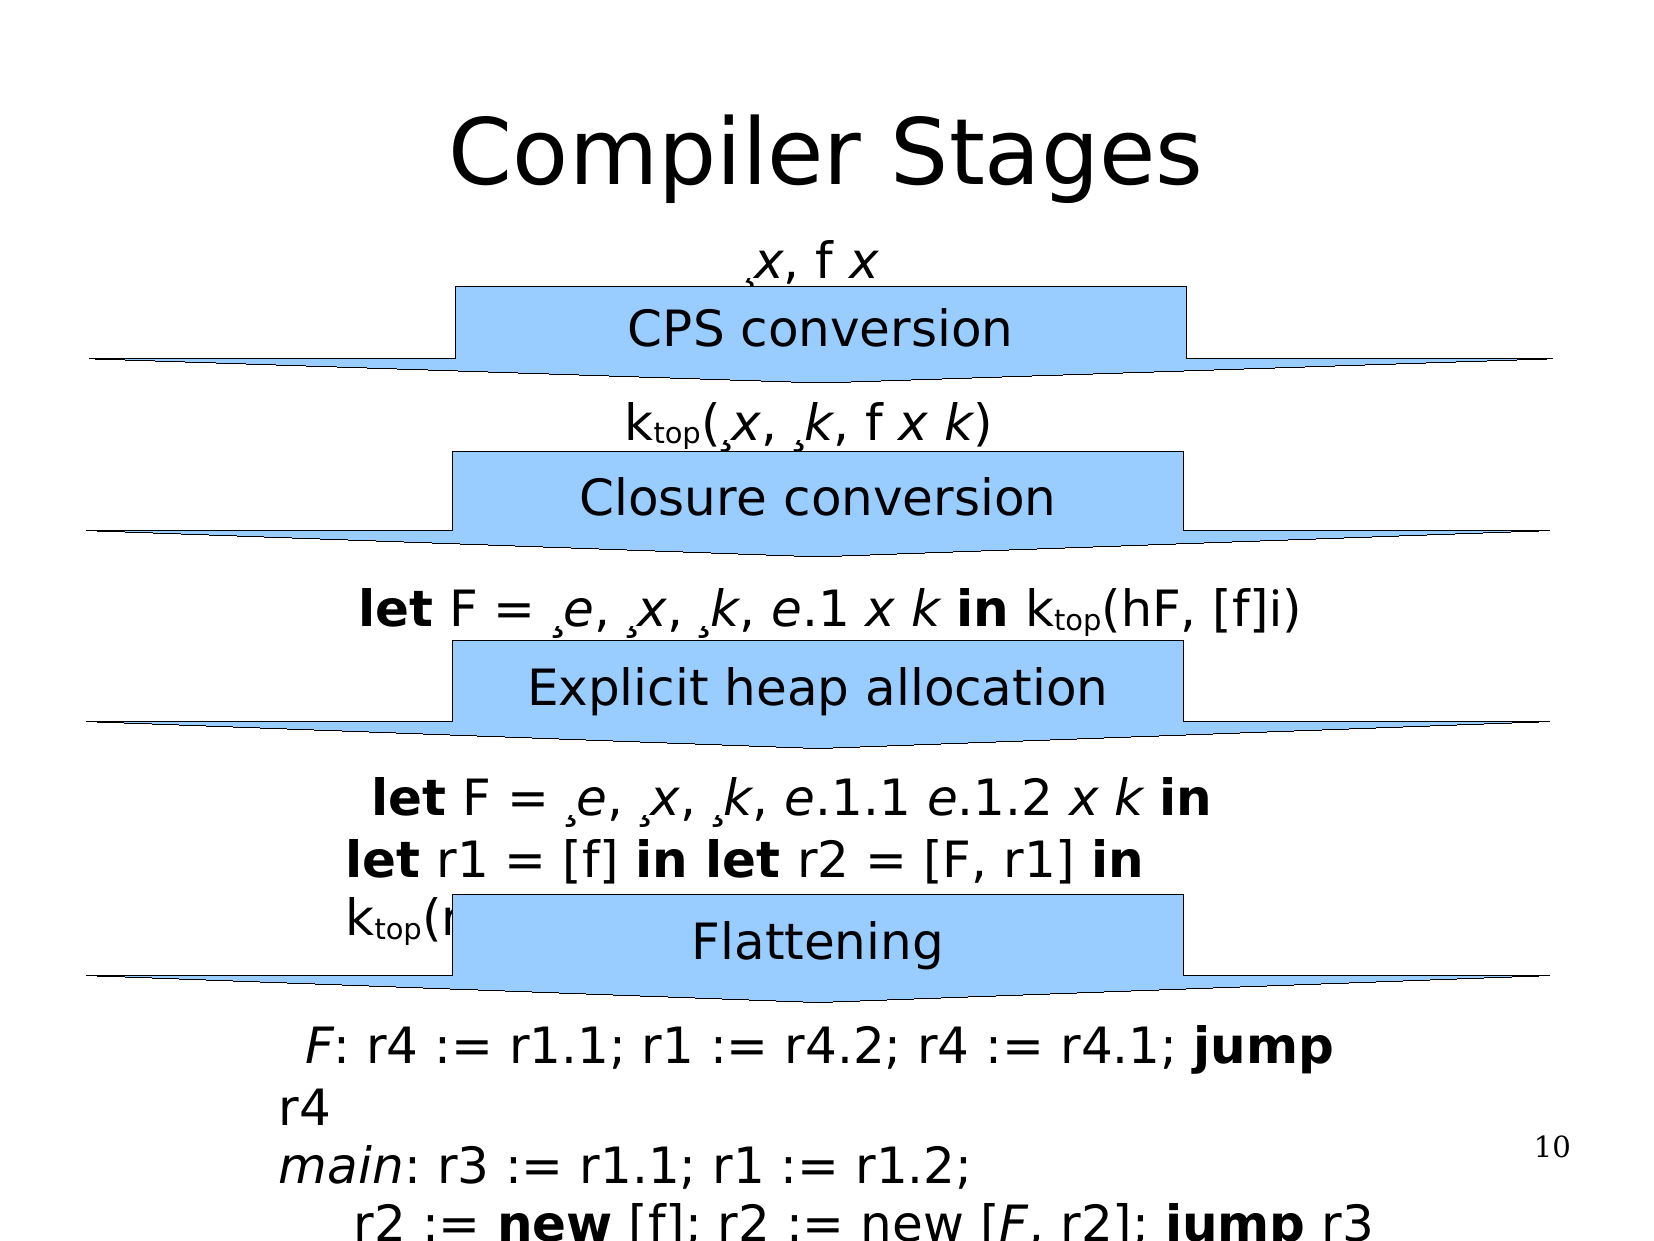

# Compiler Stages
¸x, f x
CPS conversion
ktop(¸x, ¸k, f x k)
Closure conversion
 let F = ¸e, ¸x, ¸k, e.1 x k in ktop(hF, [f]i)
Explicit heap allocation
 let F = ¸e, ¸x, ¸k, e.1.1 e.1.2 x k in
let r1 = [f] in let r2 = [F, r1] in ktop(r2)
Flattening
 F: r4 := r1.1; r1 := r4.2; r4 := r4.1; jump r4
main: r3 := r1.1; r1 := r1.2;
	r2 := new [f]; r2 := new [F, r2]; jump r3
10